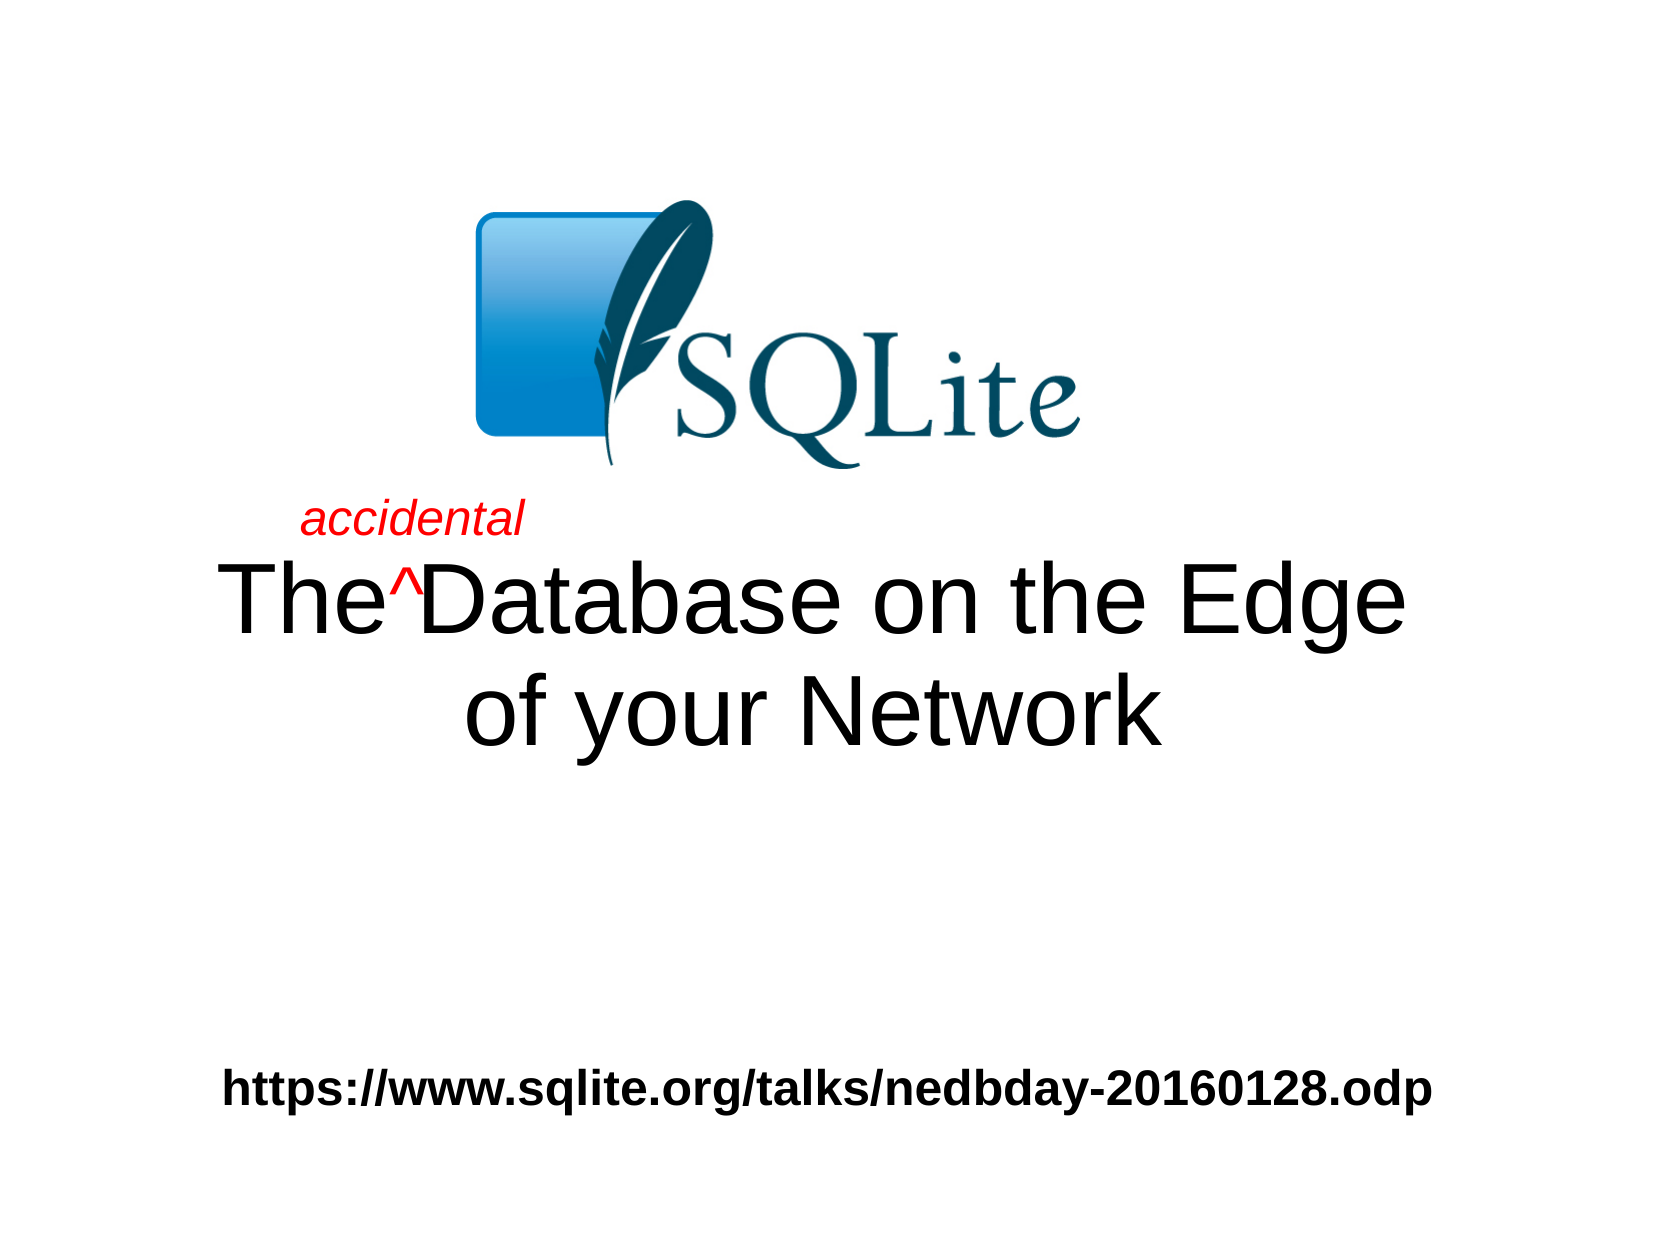

accidental
The Database on the Edge
of your Network
^
https://www.sqlite.org/talks/nedbday-20160128.odp